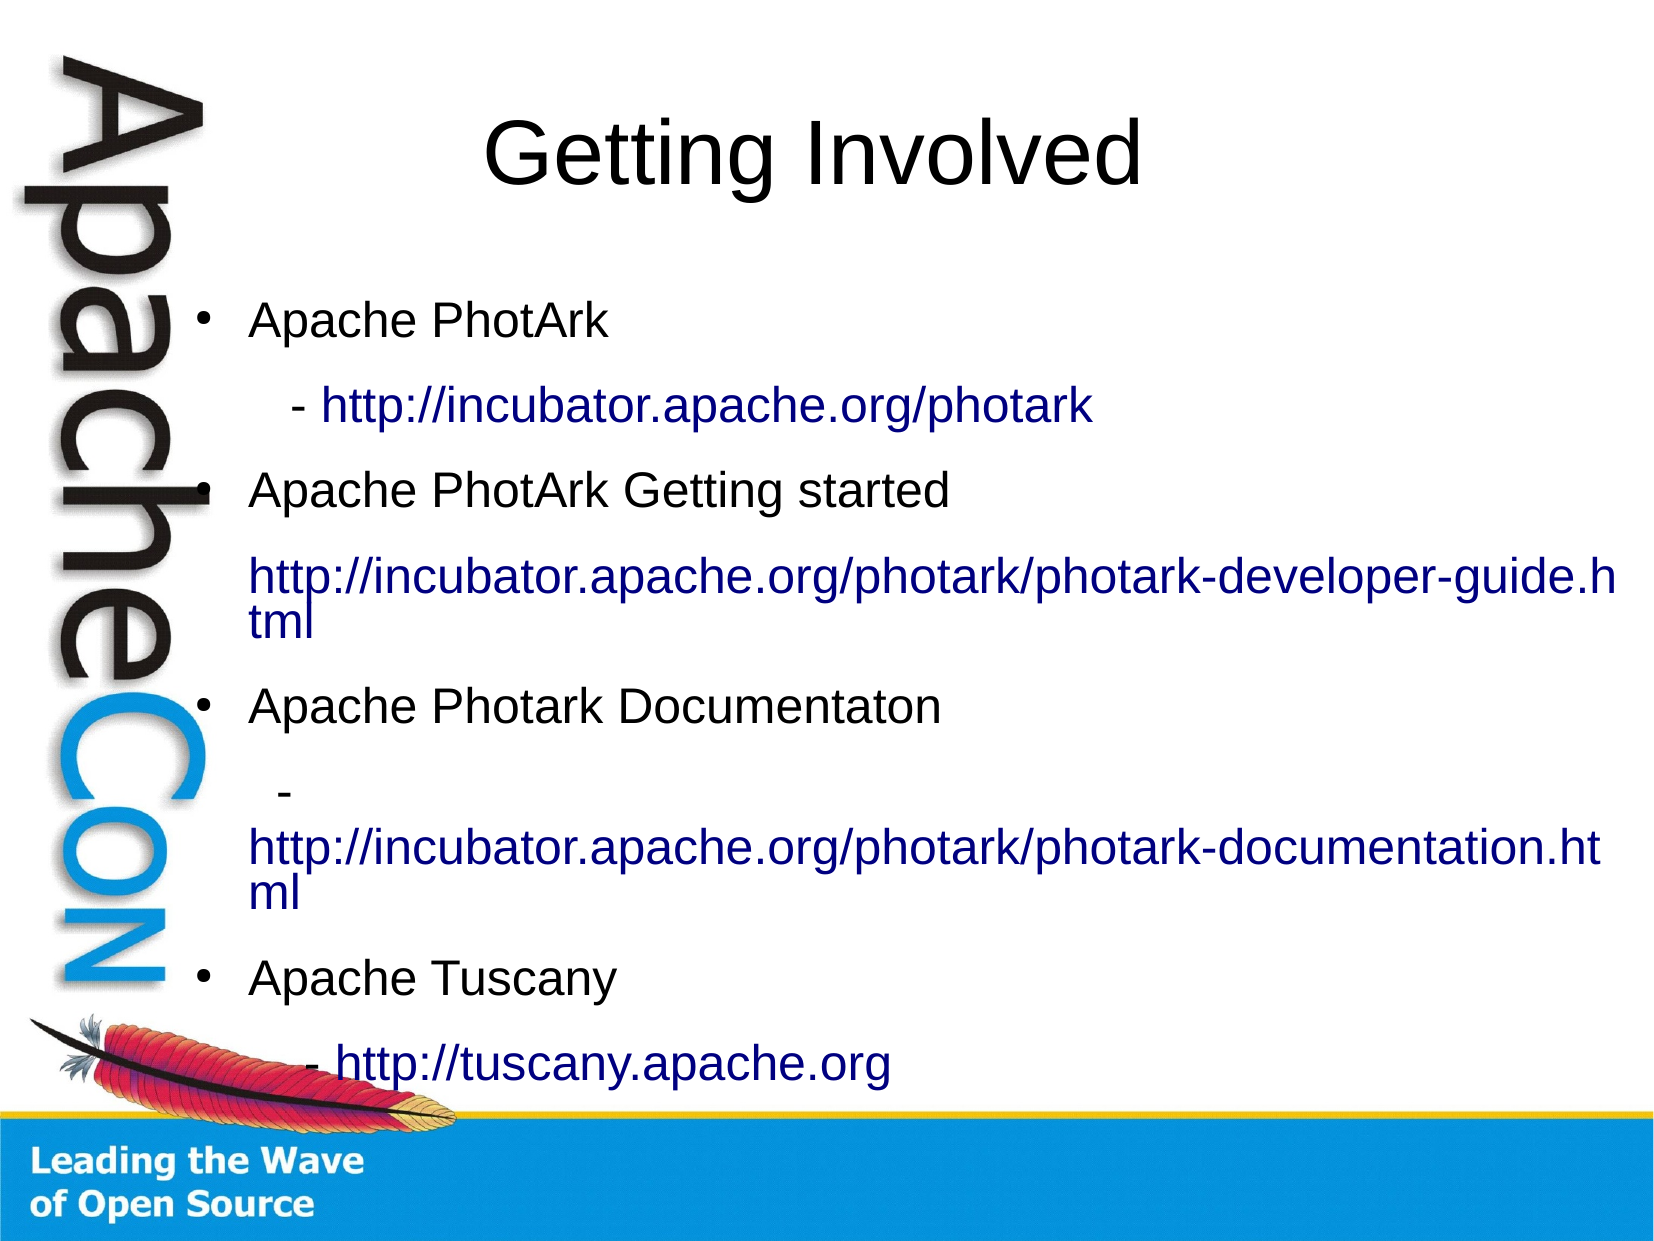

# Getting Involved
Apache PhotArk
 - http://incubator.apache.org/photark
Apache PhotArk Getting started
http://incubator.apache.org/photark/photark-developer-guide.html
Apache Photark Documentaton
 - http://incubator.apache.org/photark/photark-documentation.html
Apache Tuscany
 - http://tuscany.apache.org